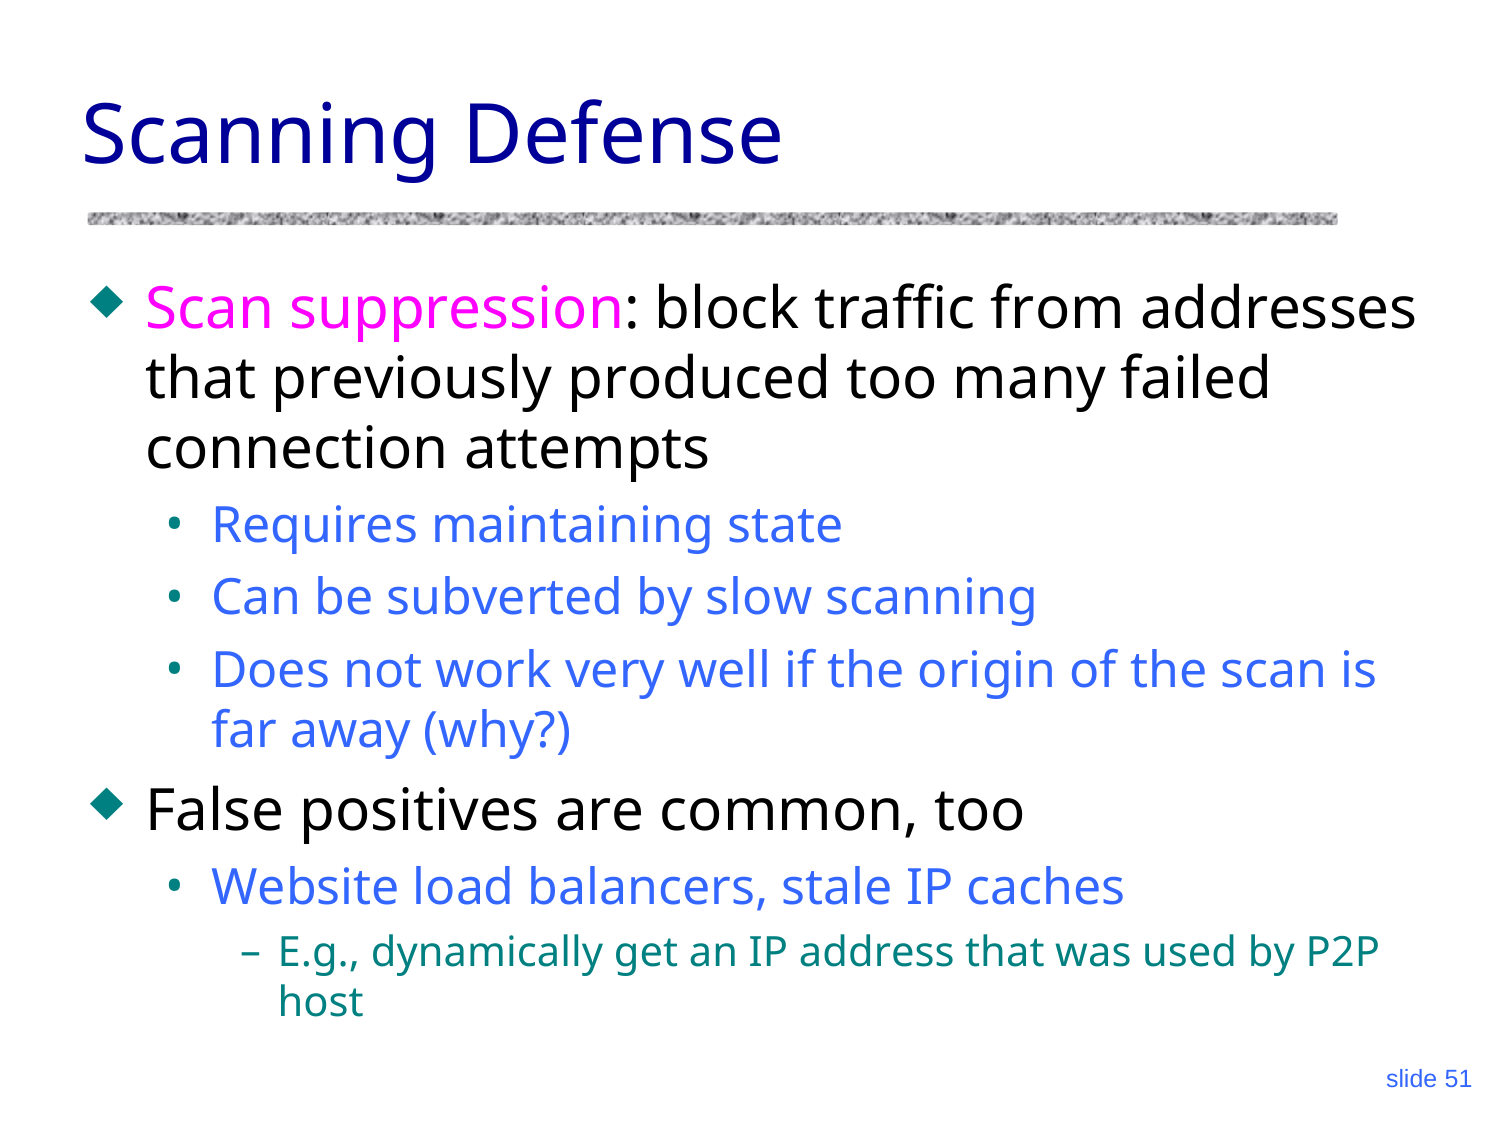

Scanning Defense
Scan suppression: block traffic from addresses that previously produced too many failed connection attempts
Requires maintaining state
Can be subverted by slow scanning
Does not work very well if the origin of the scan is far away (why?)
False positives are common, too
Website load balancers, stale IP caches
E.g., dynamically get an IP address that was used by P2P host
slide